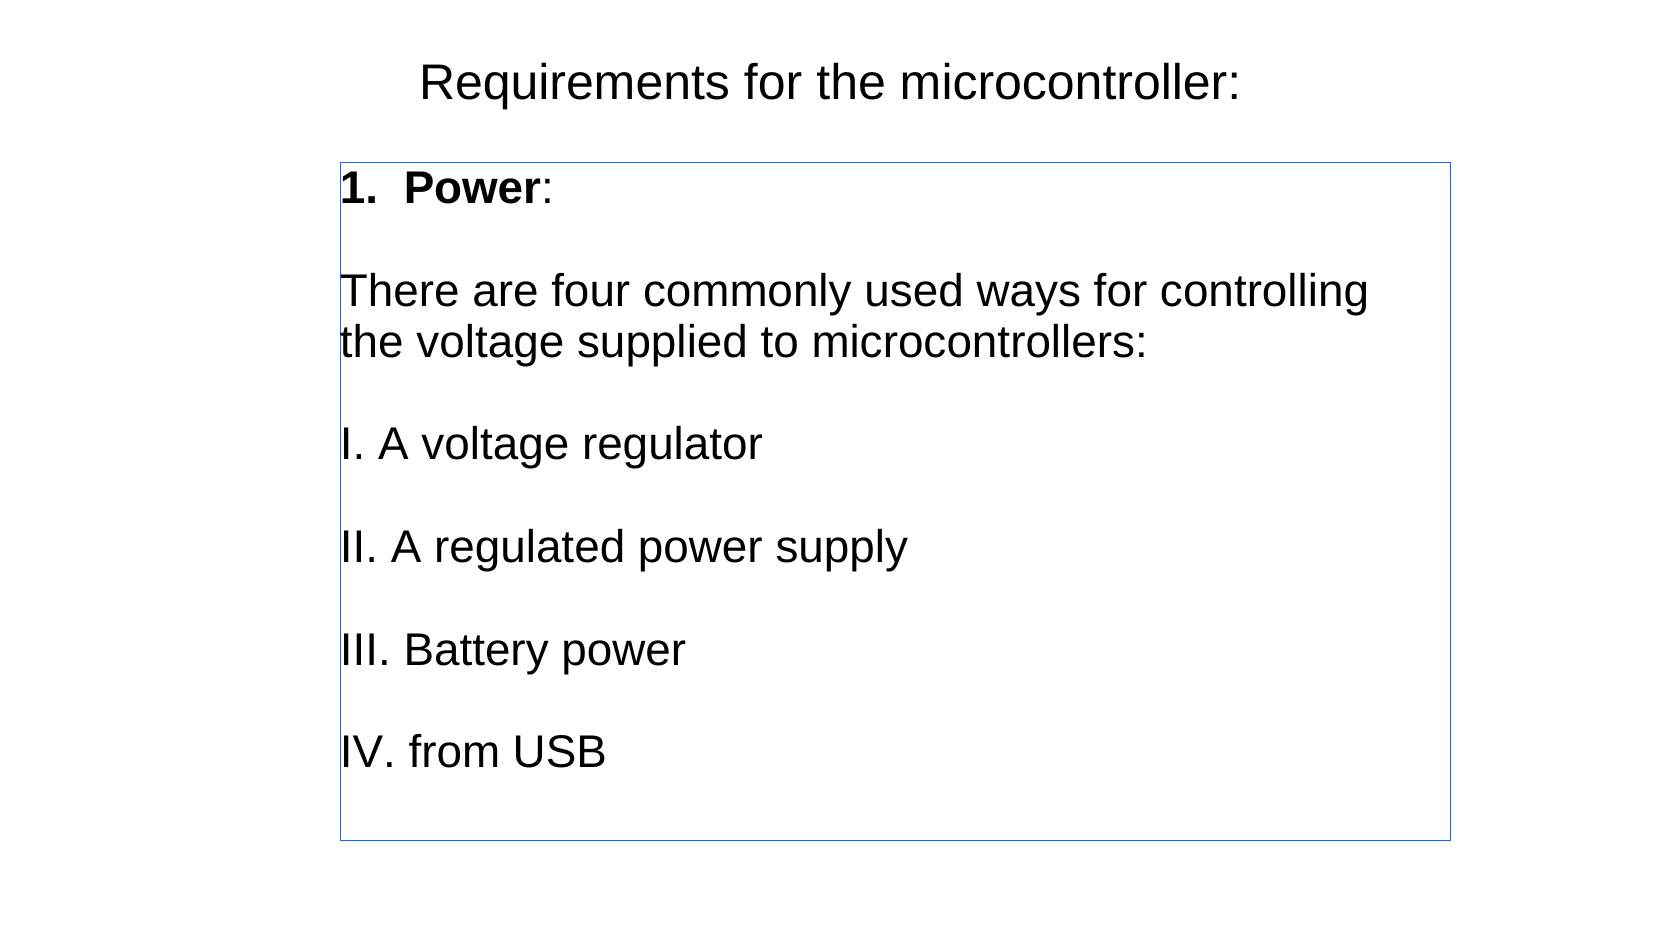

# Requirements for the microcontroller:
1. Power:
There are four commonly used ways for controlling
the voltage supplied to microcontrollers:
I. A voltage regulator
II. A regulated power supply
III. Battery power
IV. from USB